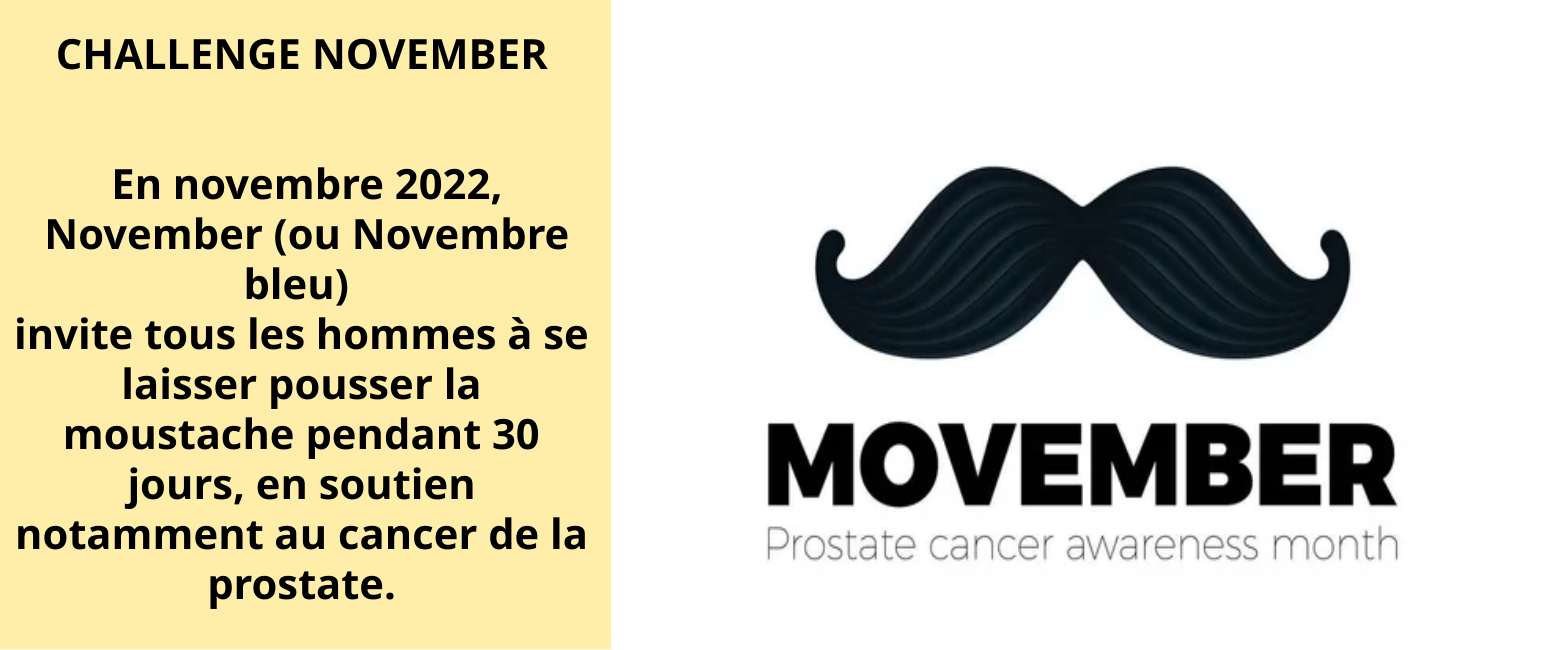

CHALLENGE NOVEMBER
 En novembre 2022,
 November (ou Novembre bleu)
invite tous les hommes à se laisser pousser la moustache pendant 30 jours, en soutien notamment au cancer de la prostate.